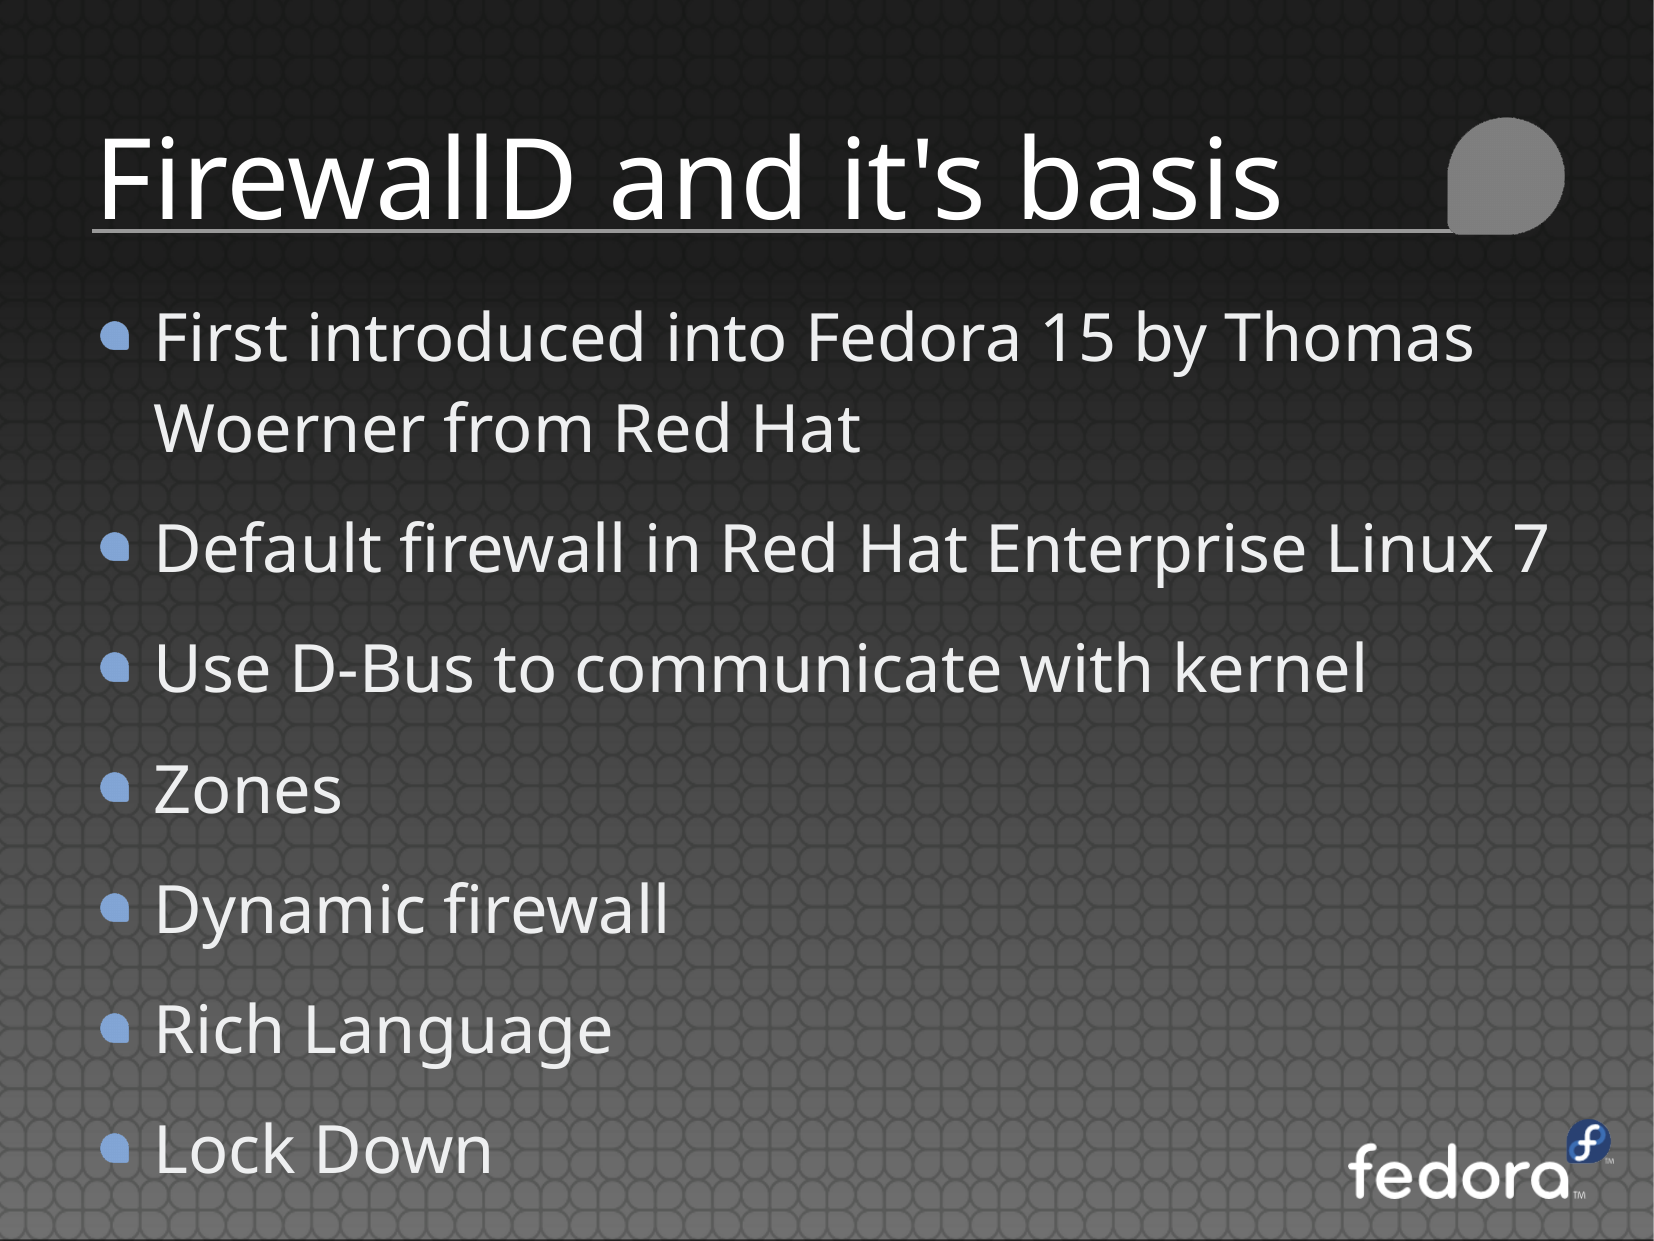

FirewallD and it's basis
# First introduced into Fedora 15 by Thomas Woerner from Red Hat
Default firewall in Red Hat Enterprise Linux 7
Use D-Bus to communicate with kernel
Zones
Dynamic firewall
Rich Language
Lock Down